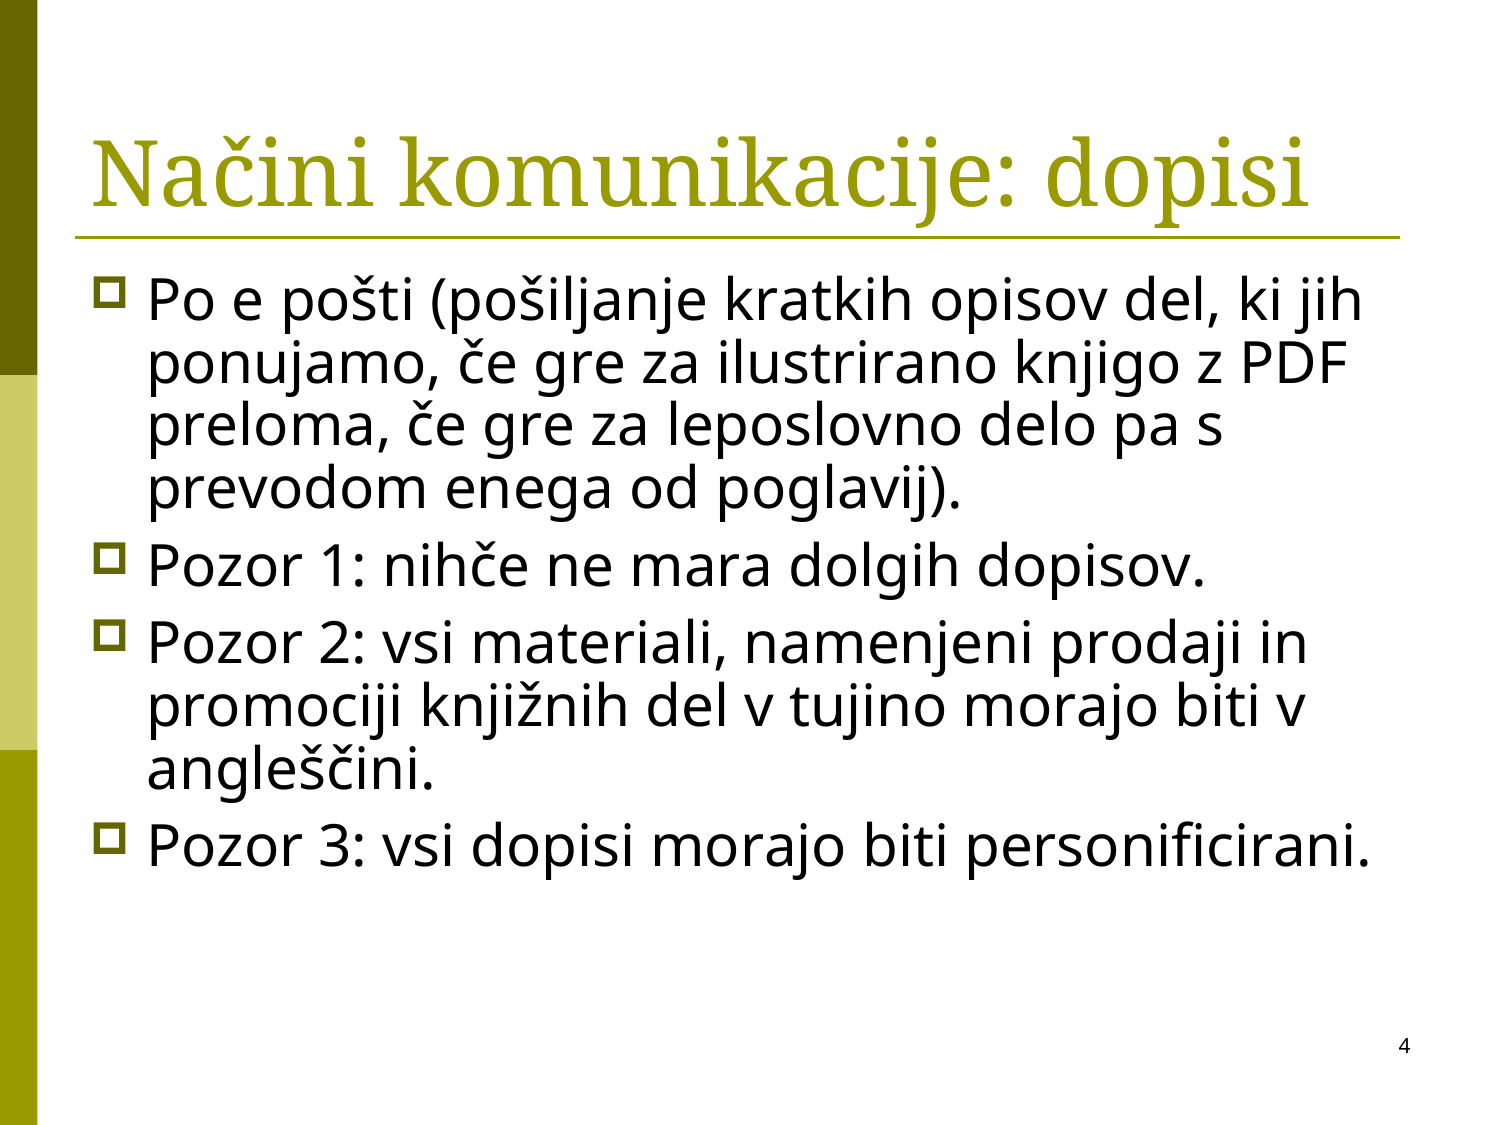

# Načini komunikacije: dopisi
Po e pošti (pošiljanje kratkih opisov del, ki jih ponujamo, če gre za ilustrirano knjigo z PDF preloma, če gre za leposlovno delo pa s prevodom enega od poglavij).
Pozor 1: nihče ne mara dolgih dopisov.
Pozor 2: vsi materiali, namenjeni prodaji in promociji knjižnih del v tujino morajo biti v angleščini.
Pozor 3: vsi dopisi morajo biti personificirani.